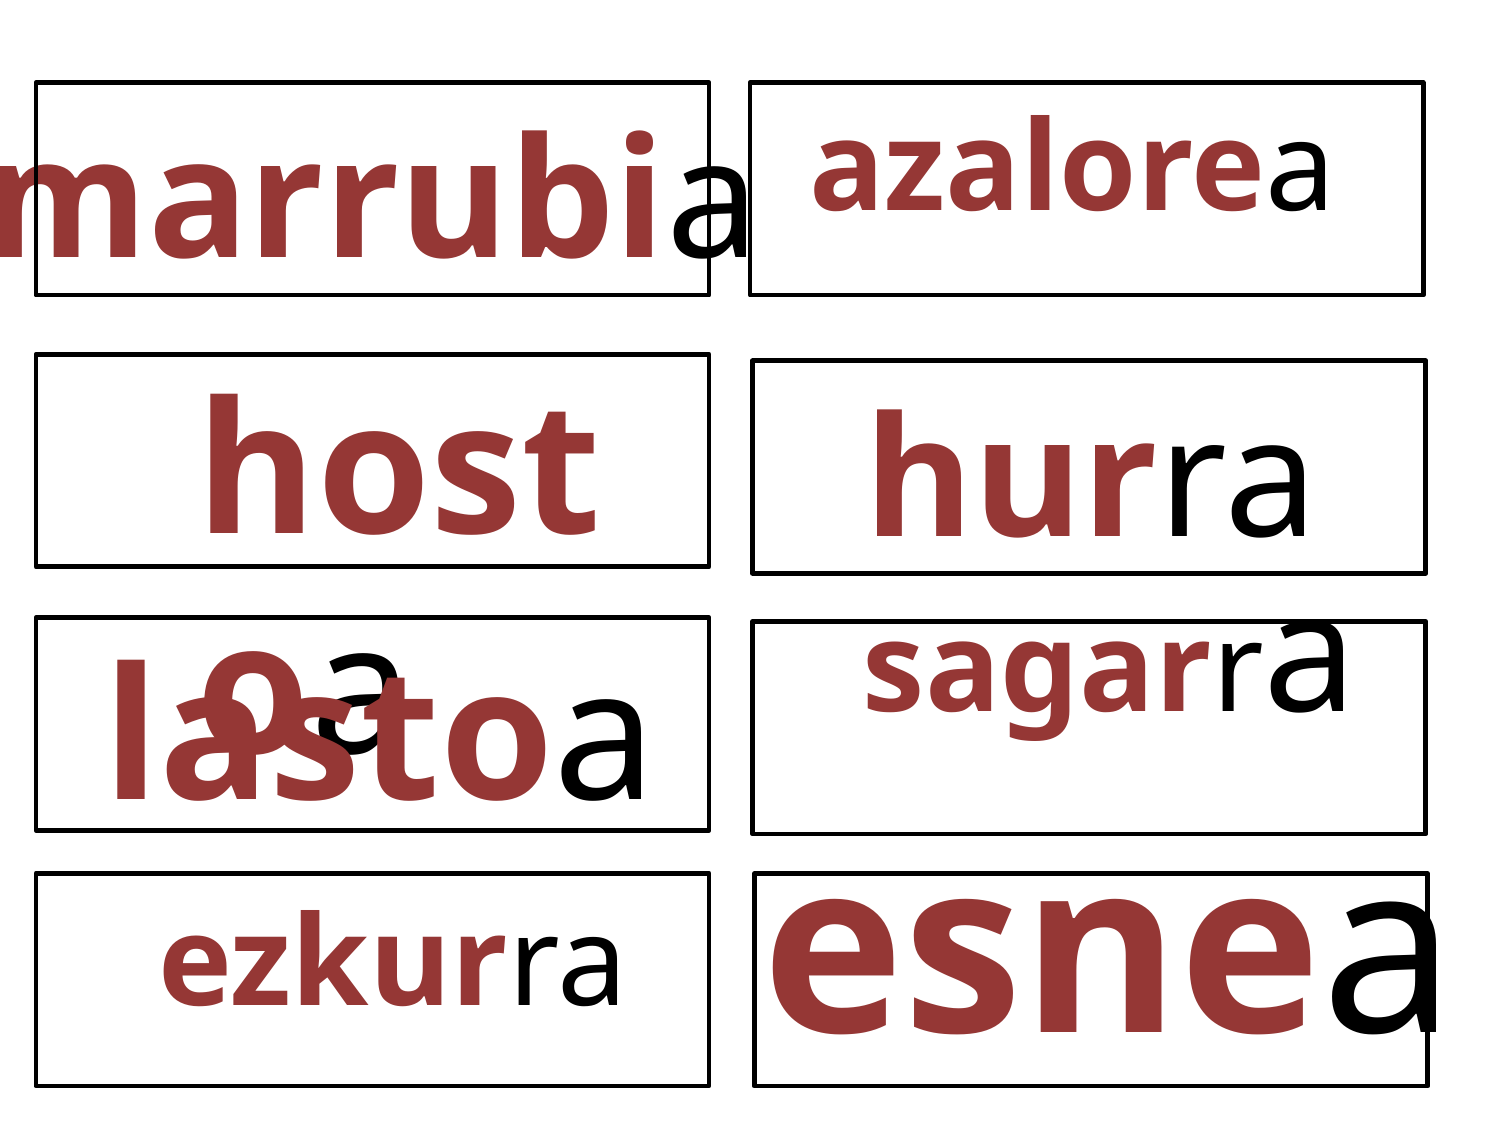

azalorea
marrubia
hostoa
hurra
sagarra
lastoa
esnea
ezkurra